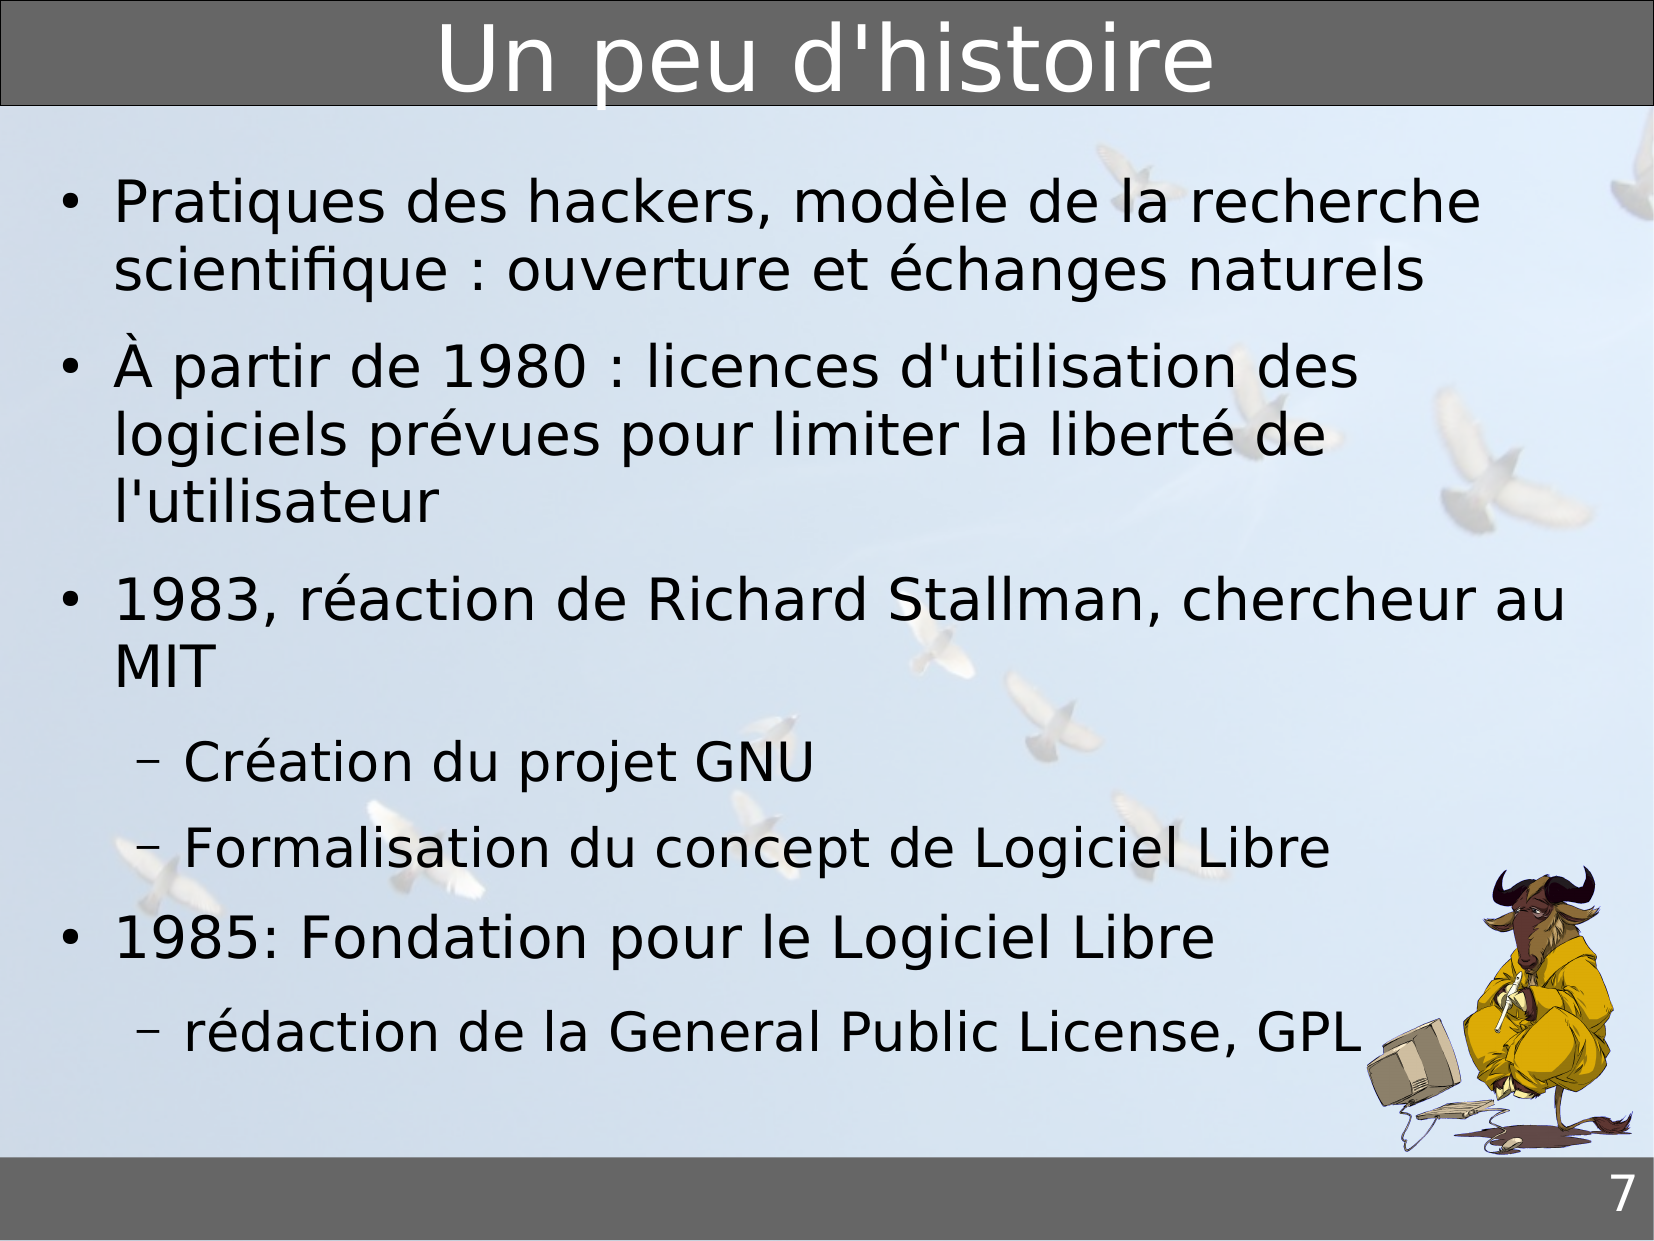

# Un peu d'histoire
Pratiques des hackers, modèle de la recherche scientifique : ouverture et échanges naturels
À partir de 1980 : licences d'utilisation des logiciels prévues pour limiter la liberté de l'utilisateur
1983, réaction de Richard Stallman, chercheur au MIT
Création du projet GNU
Formalisation du concept de Logiciel Libre
1985: Fondation pour le Logiciel Libre
rédaction de la General Public License, GPL